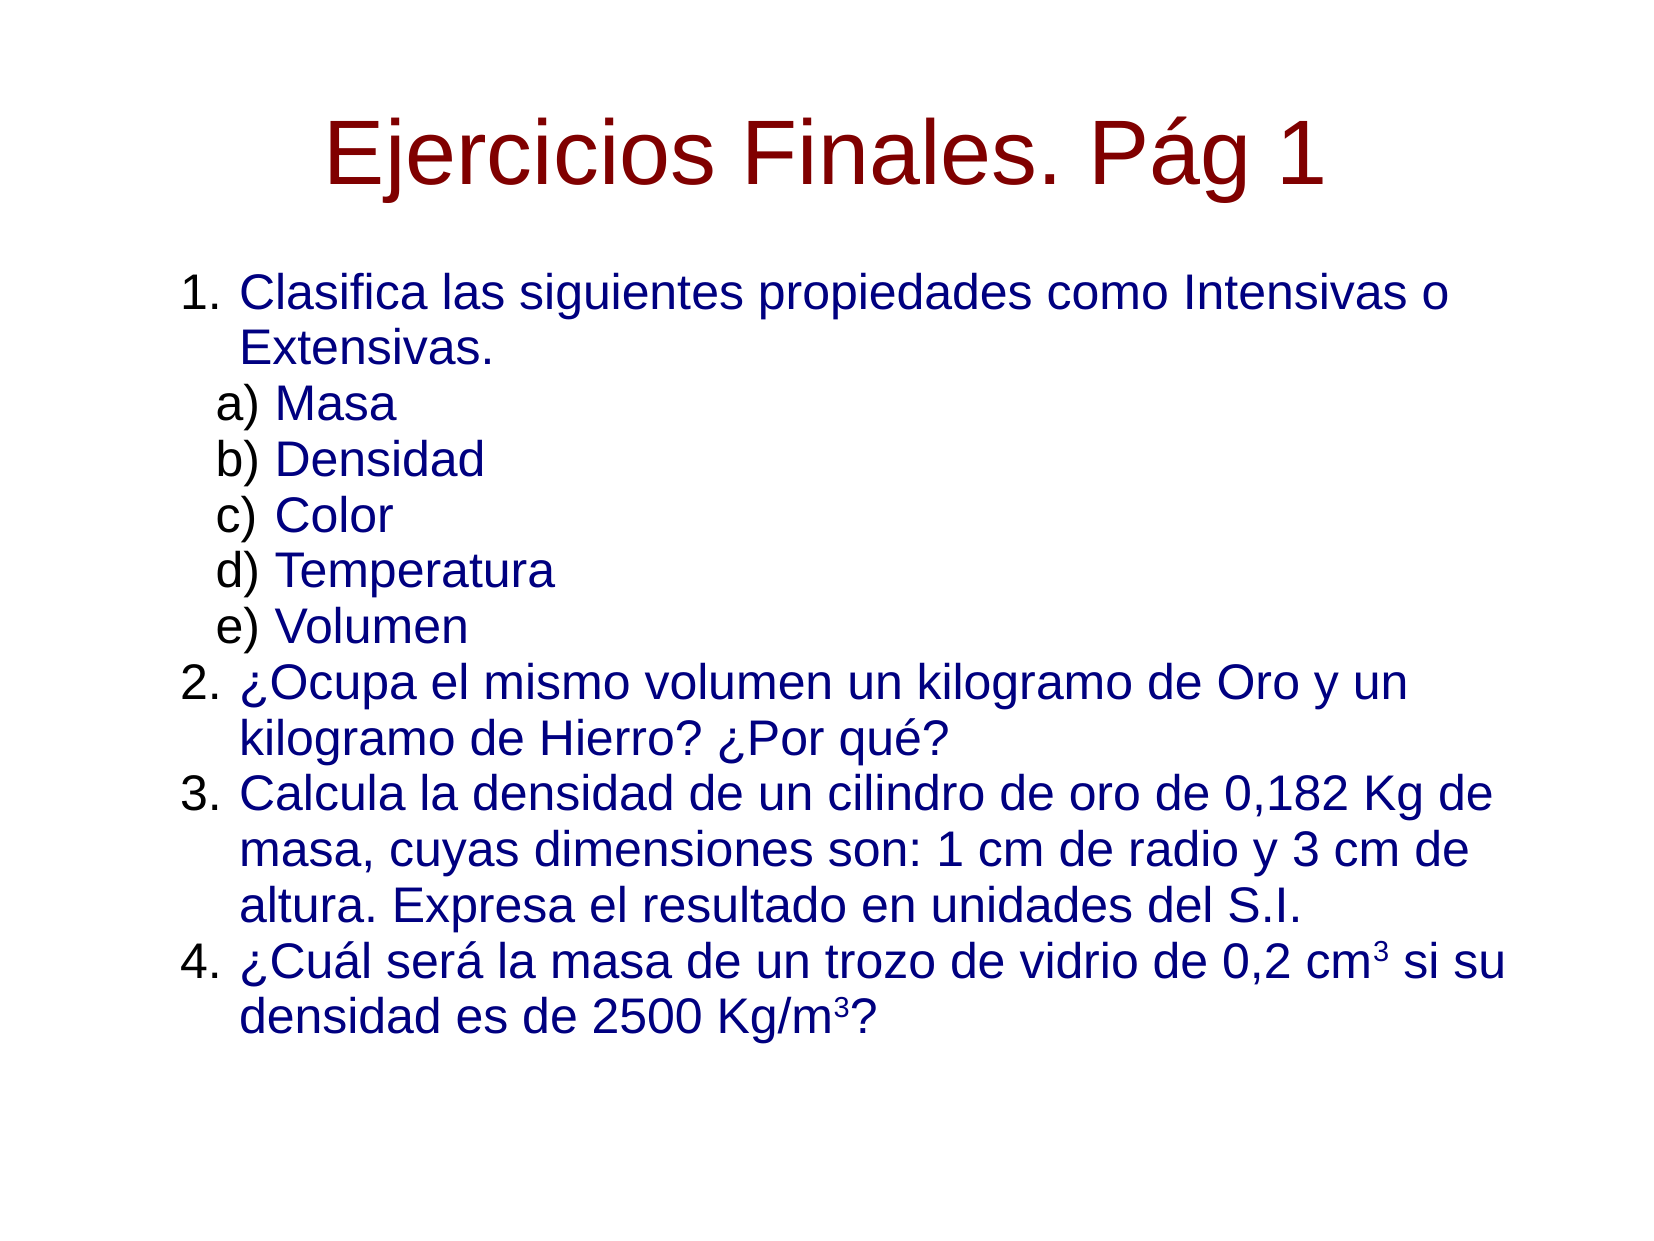

# Ejercicios Finales. Pág 1
Clasifica las siguientes propiedades como Intensivas o Extensivas.
Masa
Densidad
Color
Temperatura
Volumen
¿Ocupa el mismo volumen un kilogramo de Oro y un kilogramo de Hierro? ¿Por qué?
Calcula la densidad de un cilindro de oro de 0,182 Kg de masa, cuyas dimensiones son: 1 cm de radio y 3 cm de altura. Expresa el resultado en unidades del S.I.
¿Cuál será la masa de un trozo de vidrio de 0,2 cm3 si su densidad es de 2500 Kg/m3?